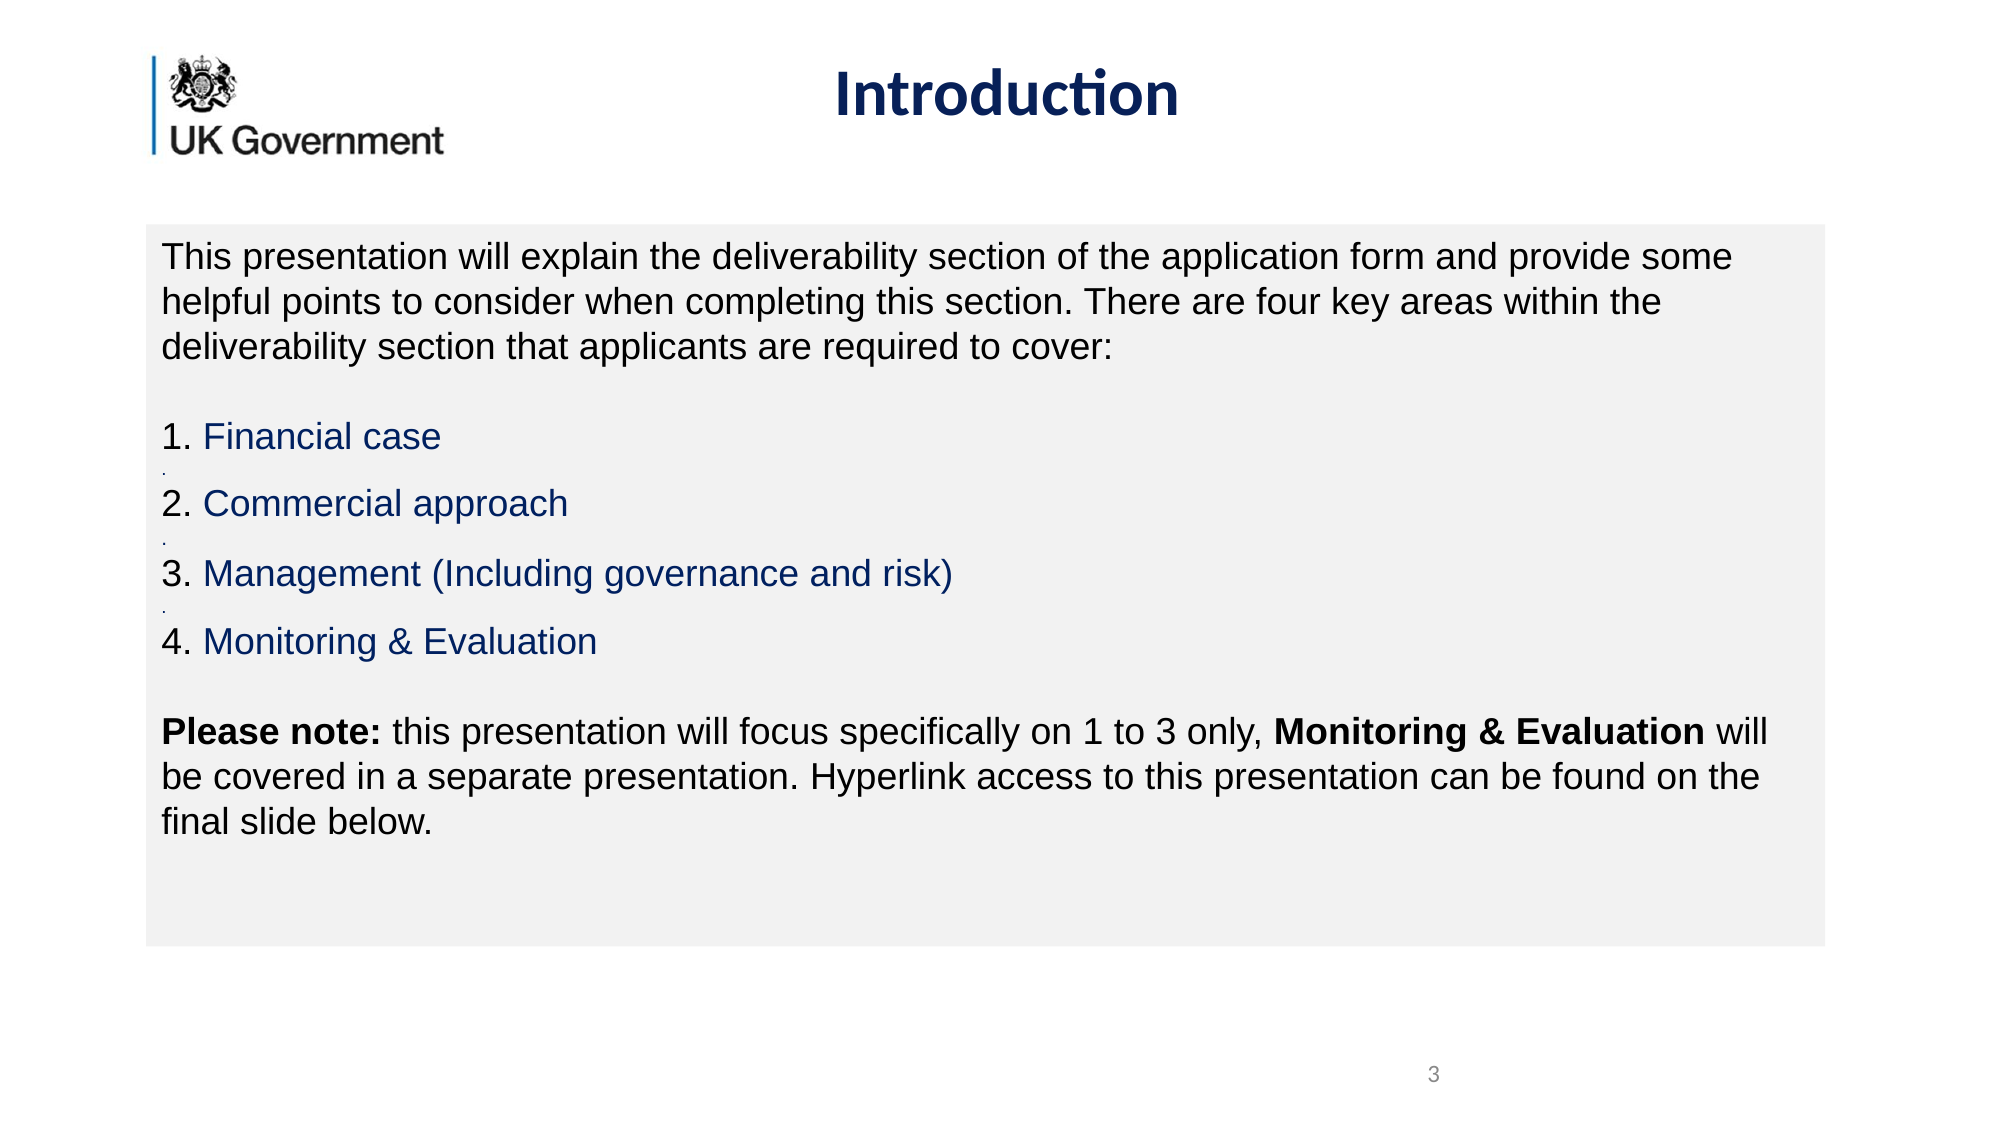

Introduction
This presentation will explain the deliverability section of the application form and provide some helpful points to consider when completing this section. There are four key areas within the deliverability section that applicants are required to cover:
 Financial case
.
 Commercial approach
.
 Management (Including governance and risk)
.
 Monitoring & Evaluation
Please note: this presentation will focus specifically on 1 to 3 only, Monitoring & Evaluation will be covered in a separate presentation. Hyperlink access to this presentation can be found on the final slide below.
1